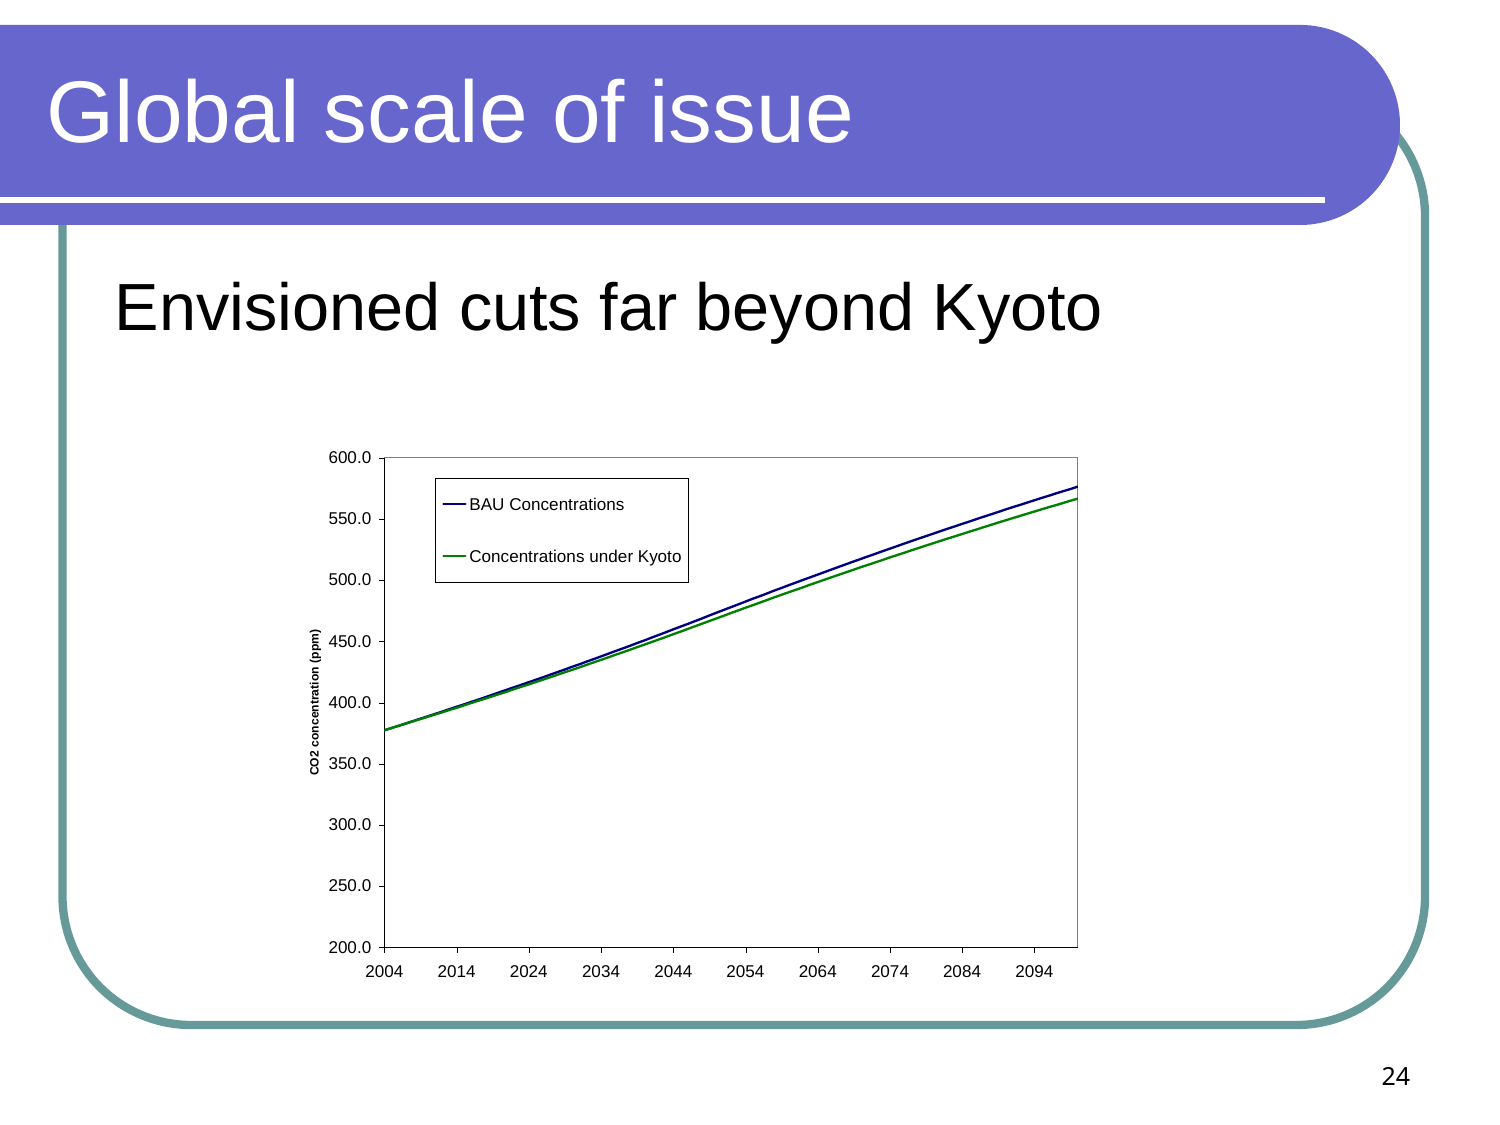

# Global scale of issue
Envisioned cuts far beyond Kyoto
24